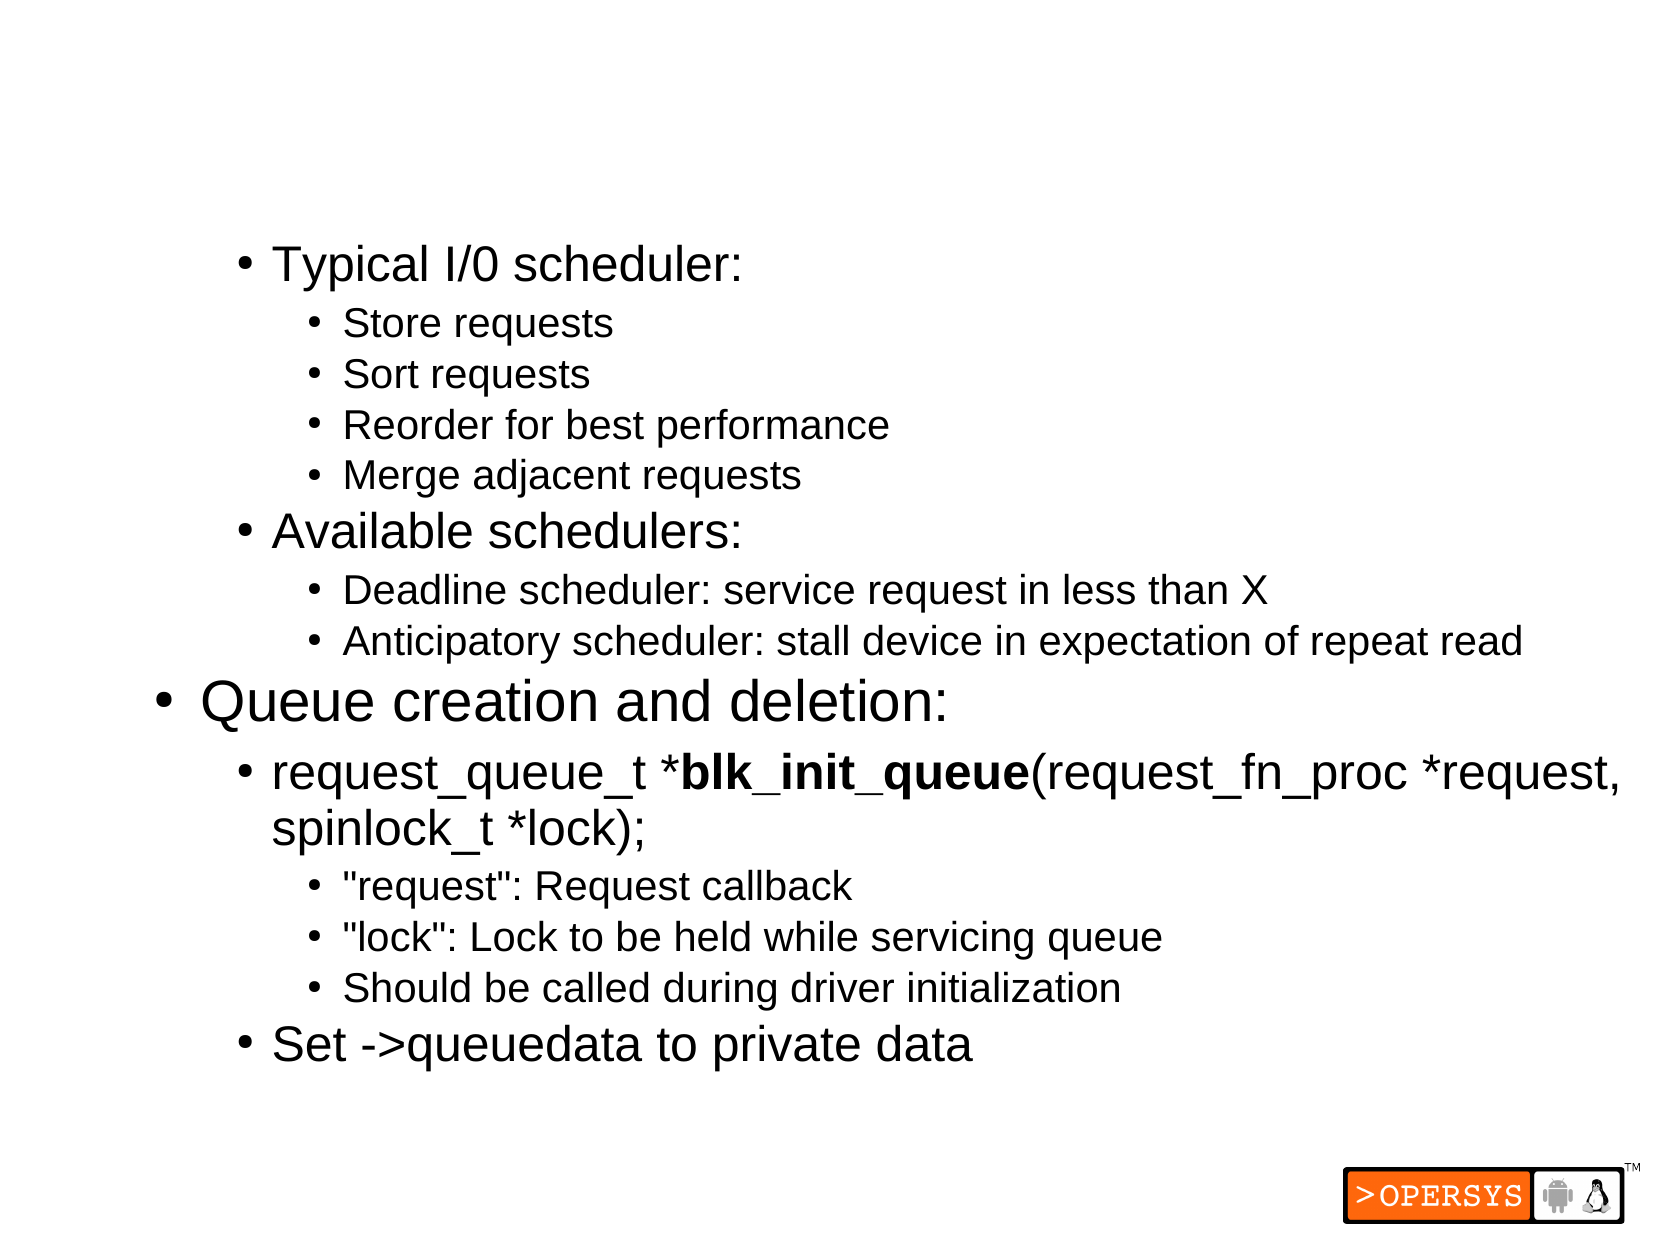

# Typical I/0 scheduler:
Store requests
Sort requests
Reorder for best performance
Merge adjacent requests
Available schedulers:
Deadline scheduler: service request in less than X
Anticipatory scheduler: stall device in expectation of repeat read
Queue creation and deletion:
request_queue_t *blk_init_queue(request_fn_proc *request, spinlock_t *lock);
"request": Request callback
"lock": Lock to be held while servicing queue
Should be called during driver initialization
Set ->queuedata to private data